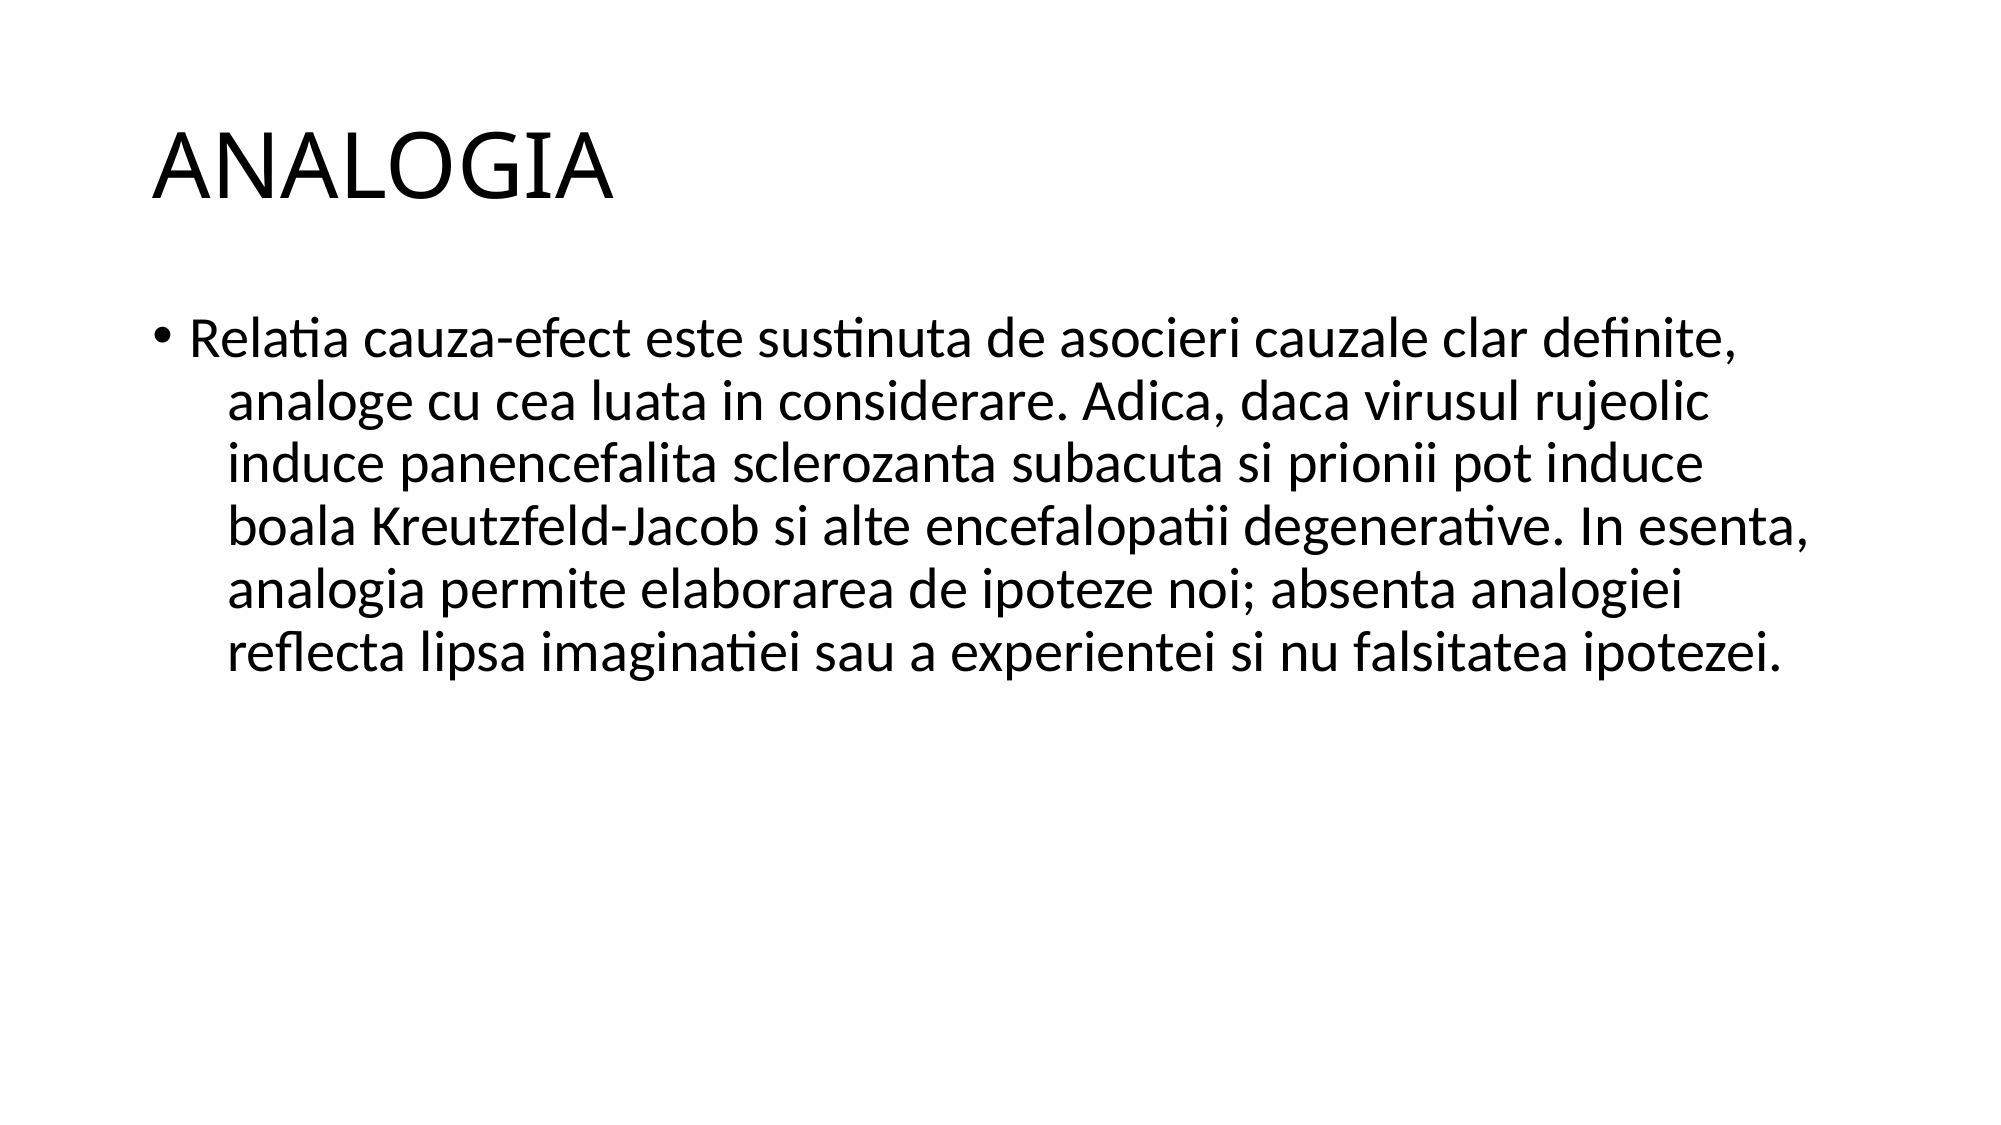

# ANALOGIA
Relatia cauza-efect este sustinuta de asocieri cauzale clar definite, analoge cu cea luata in considerare. Adica, daca virusul rujeolic induce panencefalita sclerozanta subacuta si prionii pot induce boala Kreutzfeld-Jacob si alte encefalopatii degenerative. In esenta, analogia permite elaborarea de ipoteze noi; absenta analogiei reflecta lipsa imaginatiei sau a experientei si nu falsitatea ipotezei.